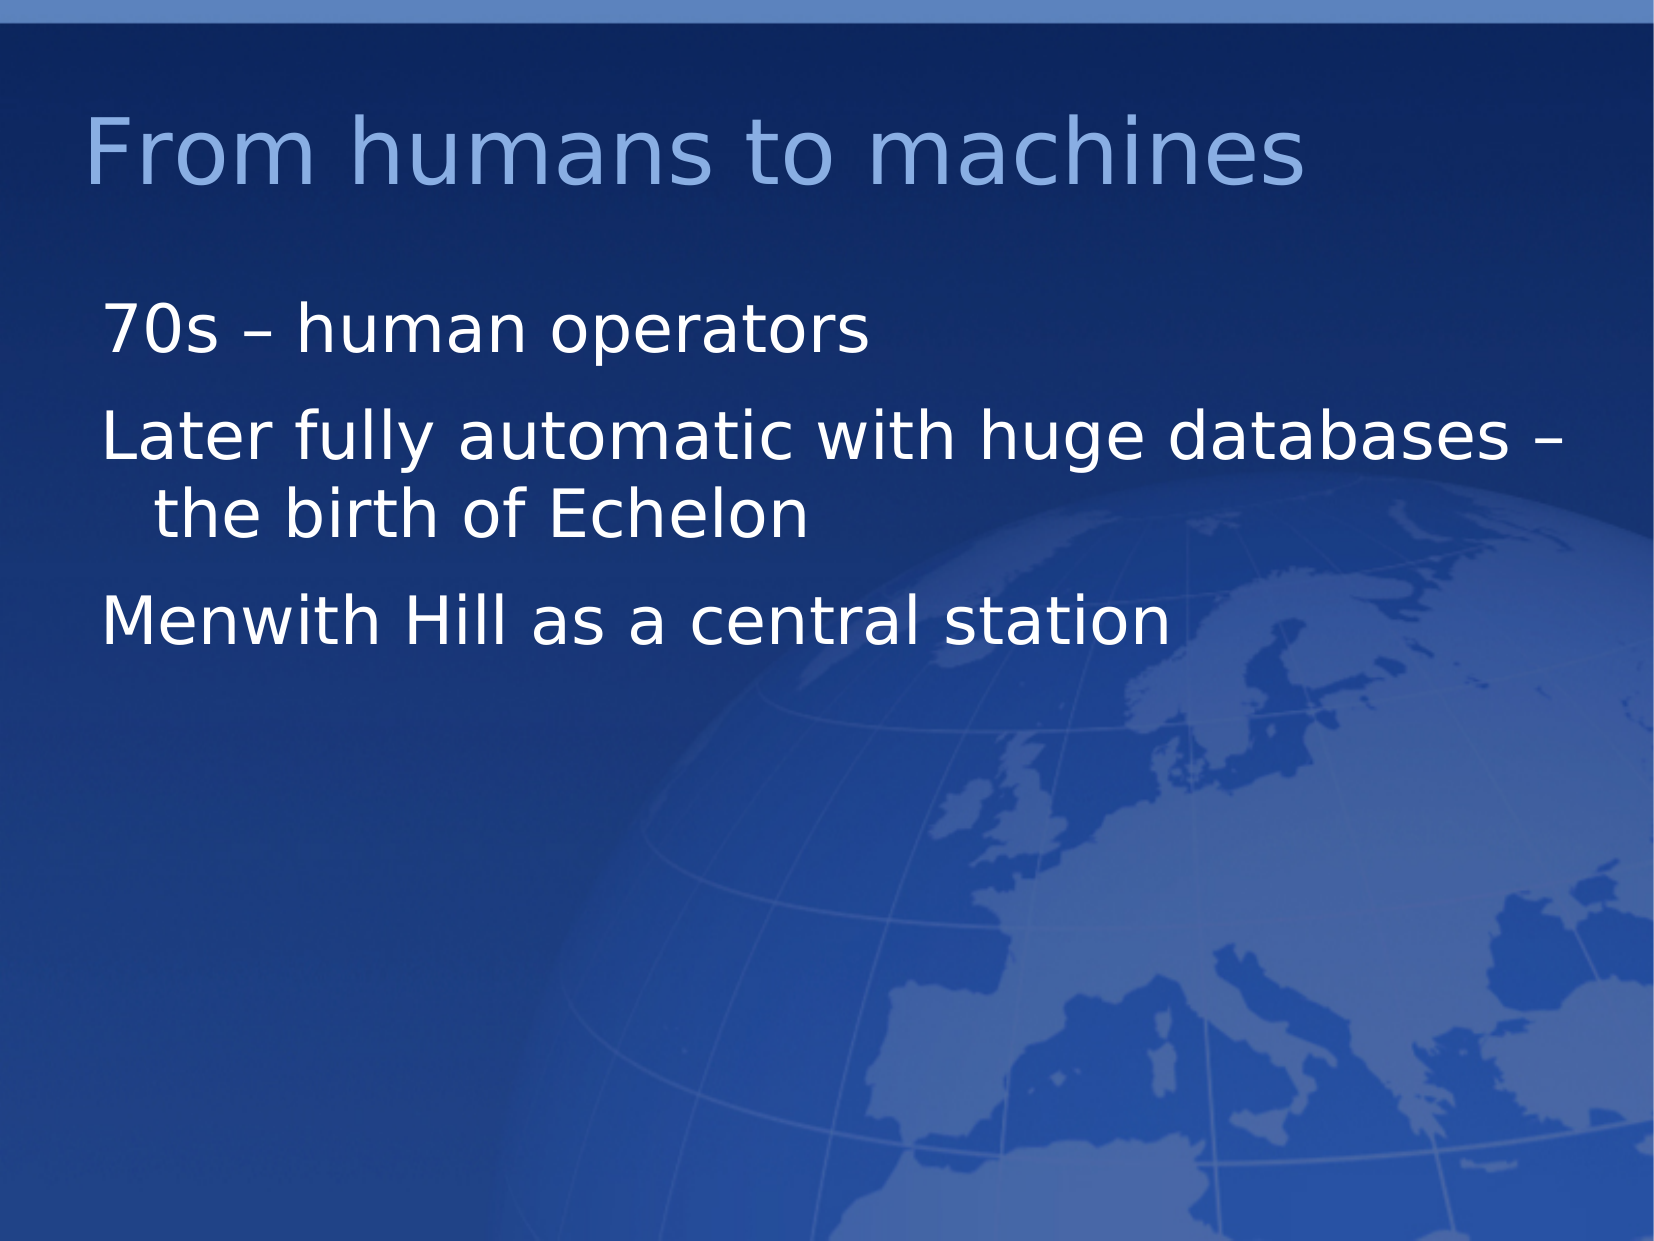

# From humans to machines
70s – human operators
Later fully automatic with huge databases – the birth of Echelon
Menwith Hill as a central station